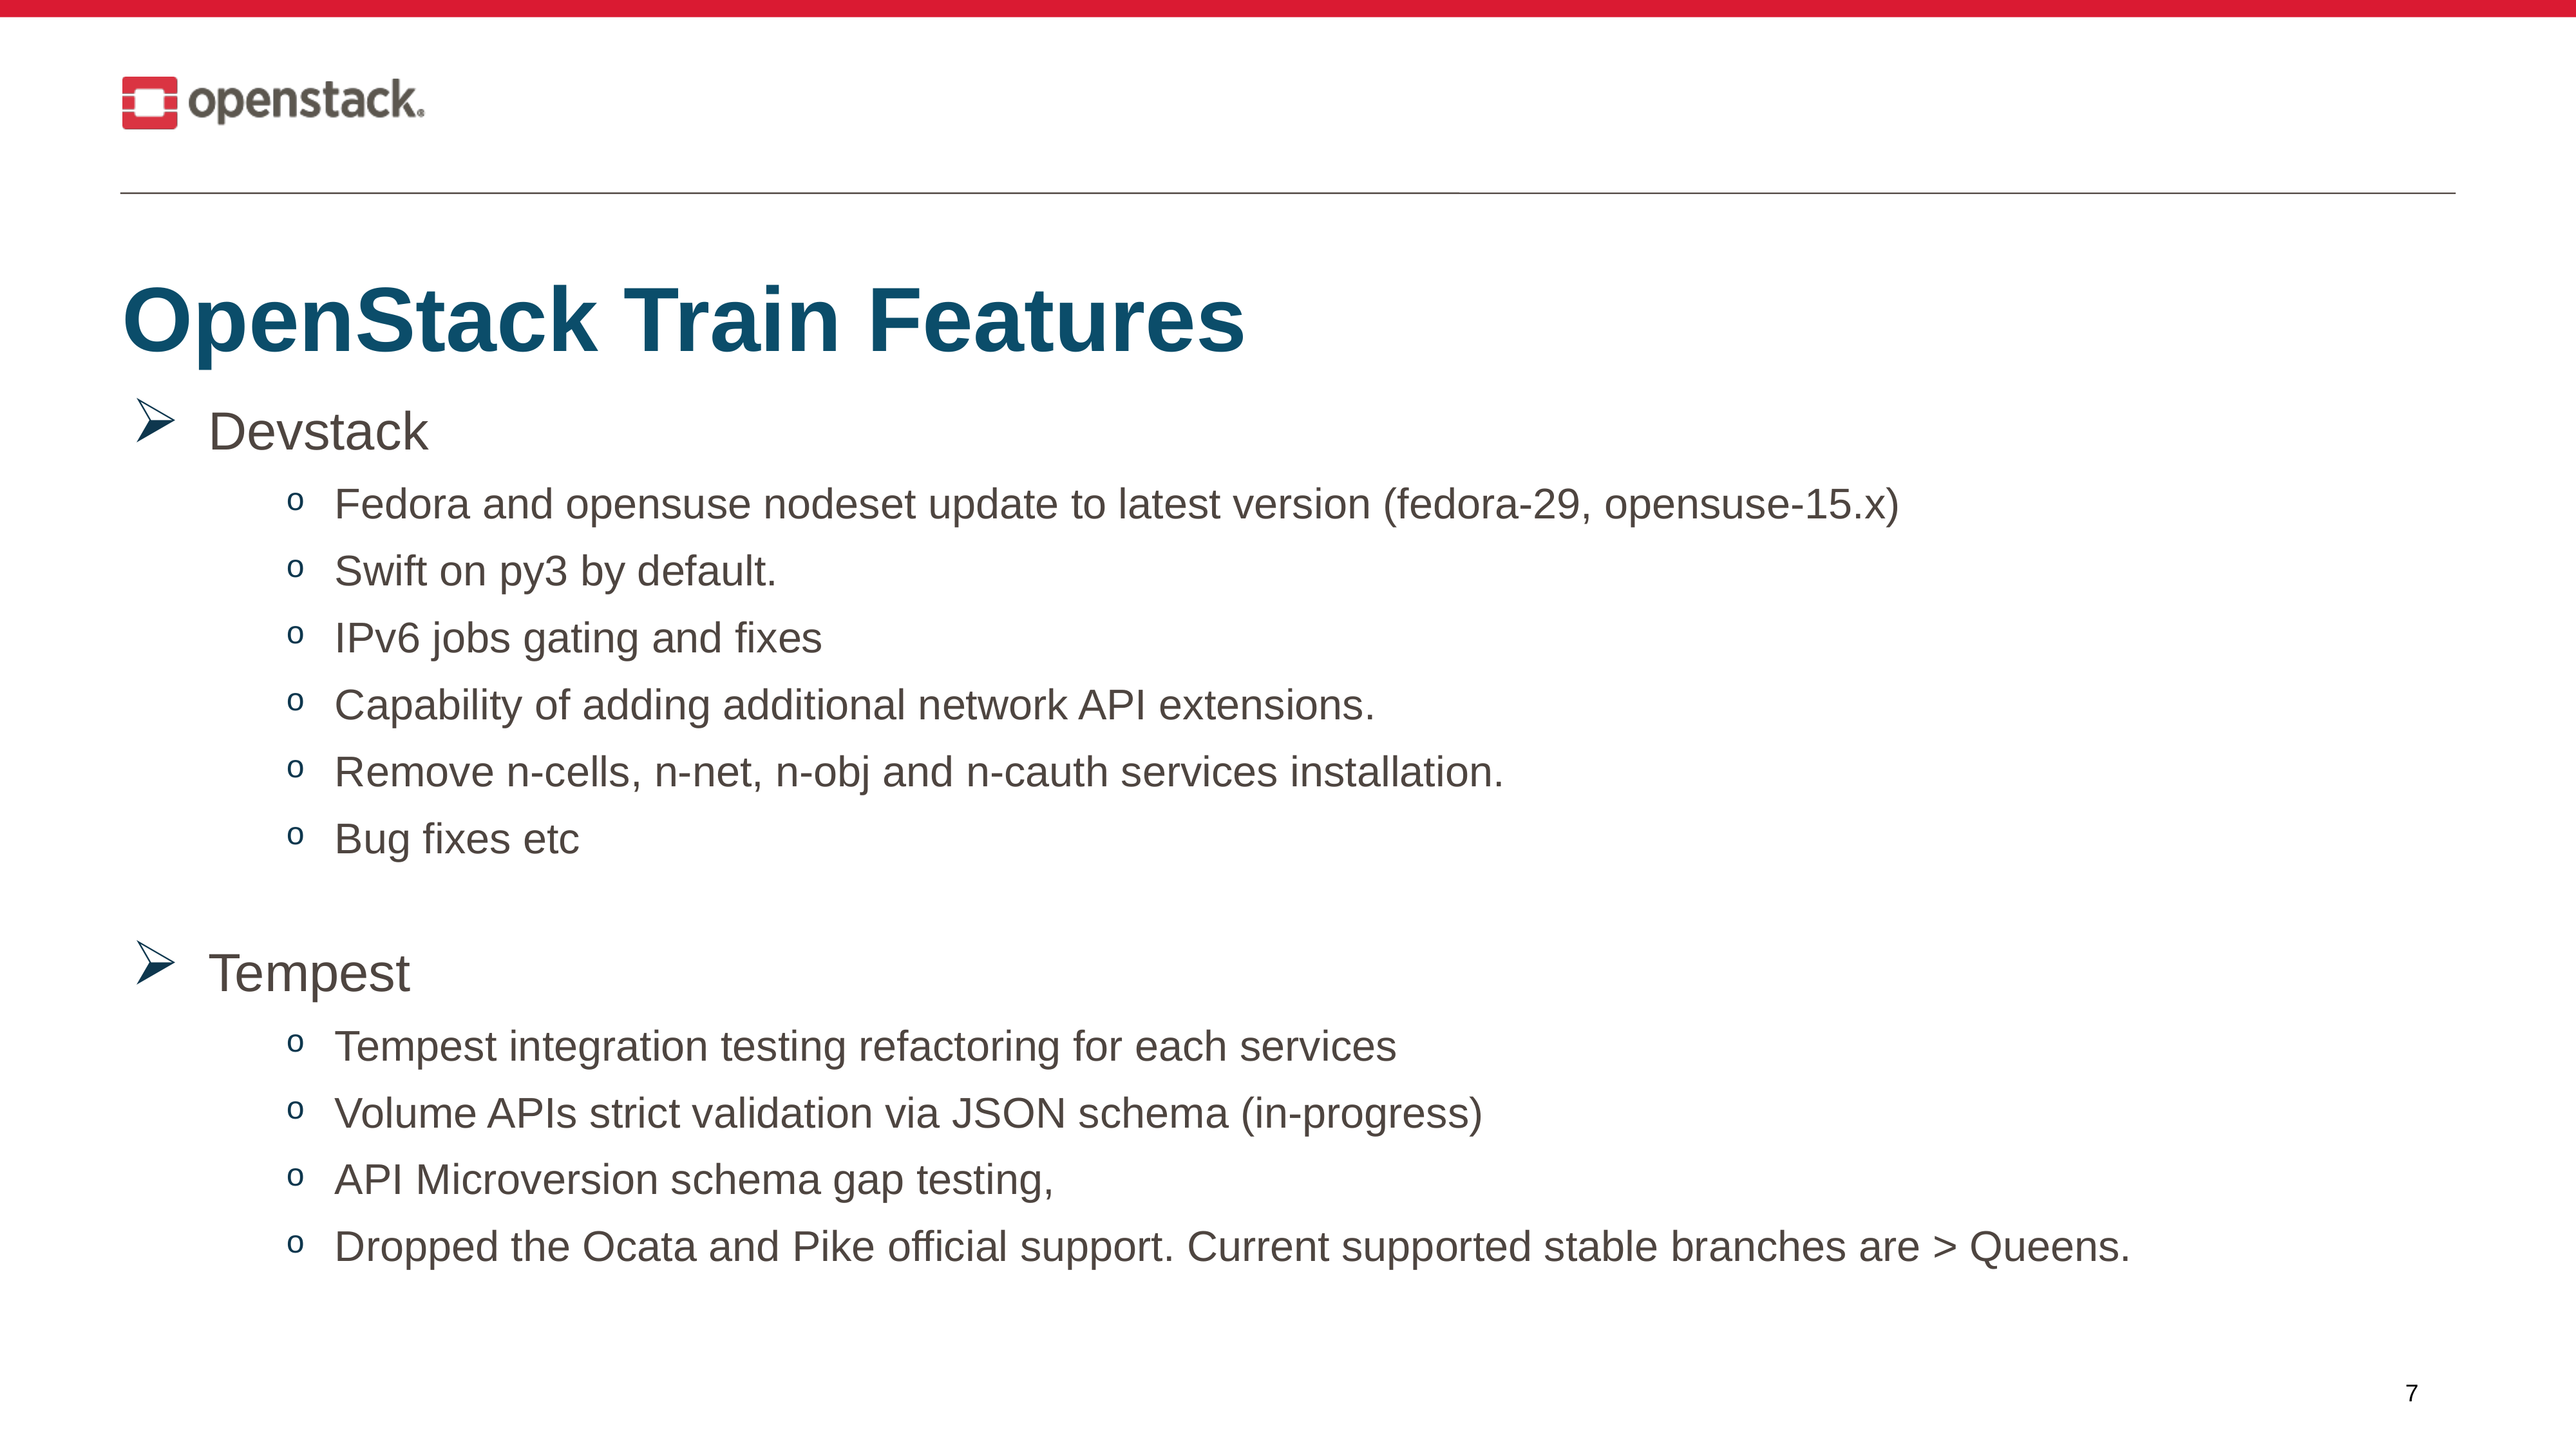

OpenStack Train Features
Devstack
Fedora and opensuse nodeset update to latest version (fedora-29, opensuse-15.x)
Swift on py3 by default.
IPv6 jobs gating and fixes
Capability of adding additional network API extensions.
Remove n-cells, n-net, n-obj and n-cauth services installation.
Bug fixes etc
Tempest
Tempest integration testing refactoring for each services
Volume APIs strict validation via JSON schema (in-progress)
API Microversion schema gap testing,
Dropped the Ocata and Pike official support. Current supported stable branches are > Queens.